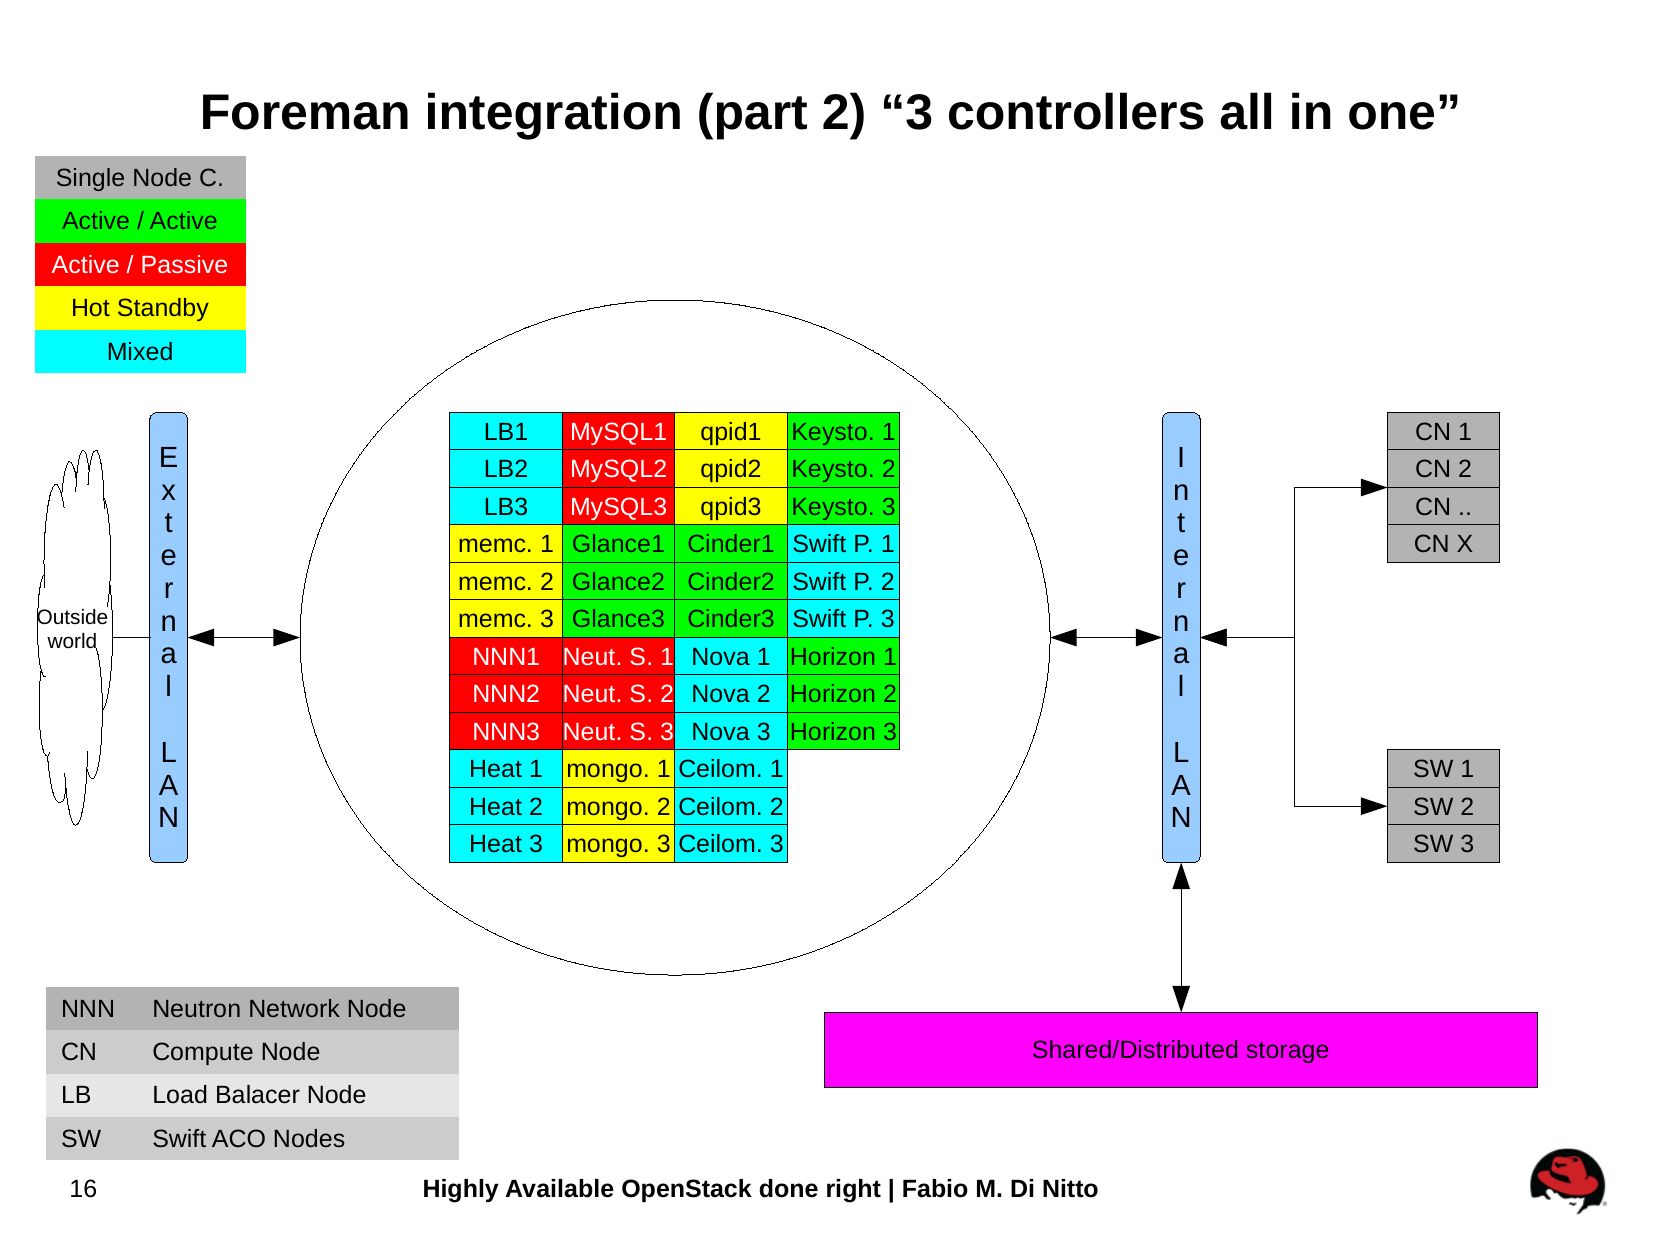

# Foreman integration (part 2) “3 controllers all in one”
| Single Node C. |
| --- |
| Active / Active |
| Active / Passive |
| Hot Standby |
| Mixed |
LB1
LB2
LB3
MySQL1
MySQL2
MySQL3
qpid1
qpid2
qpid3
Keysto. 1
Keysto. 2
Keysto. 3
memc. 1
memc. 2
memc. 3
Glance1
Glance2
Glance3
Cinder1
Cinder2
Cinder3
Swift P. 1
Swift P. 2
Swift P. 3
NNN1
NNN2
NNN3
Neut. S. 1
Neut. S. 2
Neut. S. 3
Nova 1
Nova 2
Nova 3
Horizon 1
Horizon 2
Horizon 3
Heat 1
Heat 2
Heat 3
mongo. 1
mongo. 2
mongo. 3
Ceilom. 1
Ceilom. 2
Ceilom. 3
E
x
t
e
r
n
a
l
L
A
N
I
n
t
e
r
n
a
l
L
A
N
CN 1
CN 2
CN ..
CN X
Outside
world
SW 1
SW 2
SW 3
| NNN | Neutron Network Node |
| --- | --- |
| CN | Compute Node |
| LB | Load Balacer Node |
| SW | Swift ACO Nodes |
Shared/Distributed storage